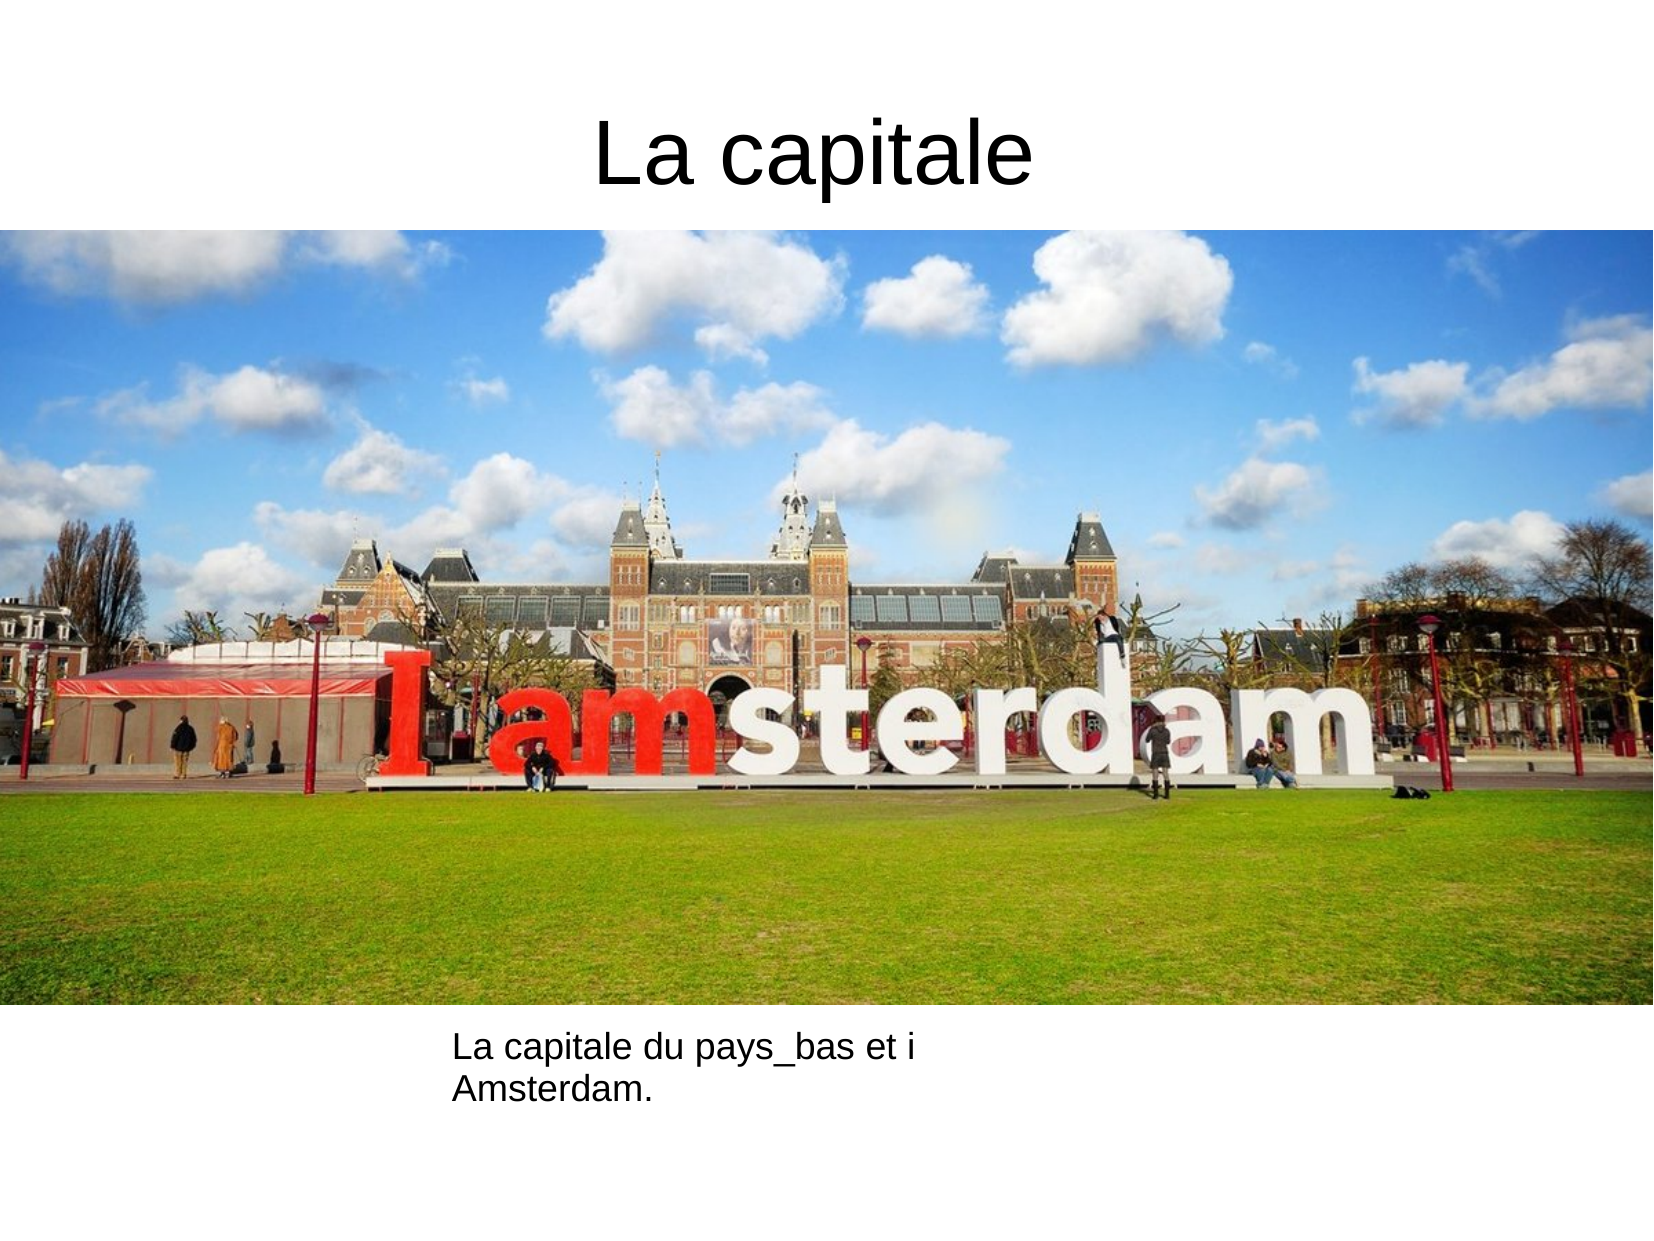

# La capitale
La capitale du pays_bas et i Amsterdam.